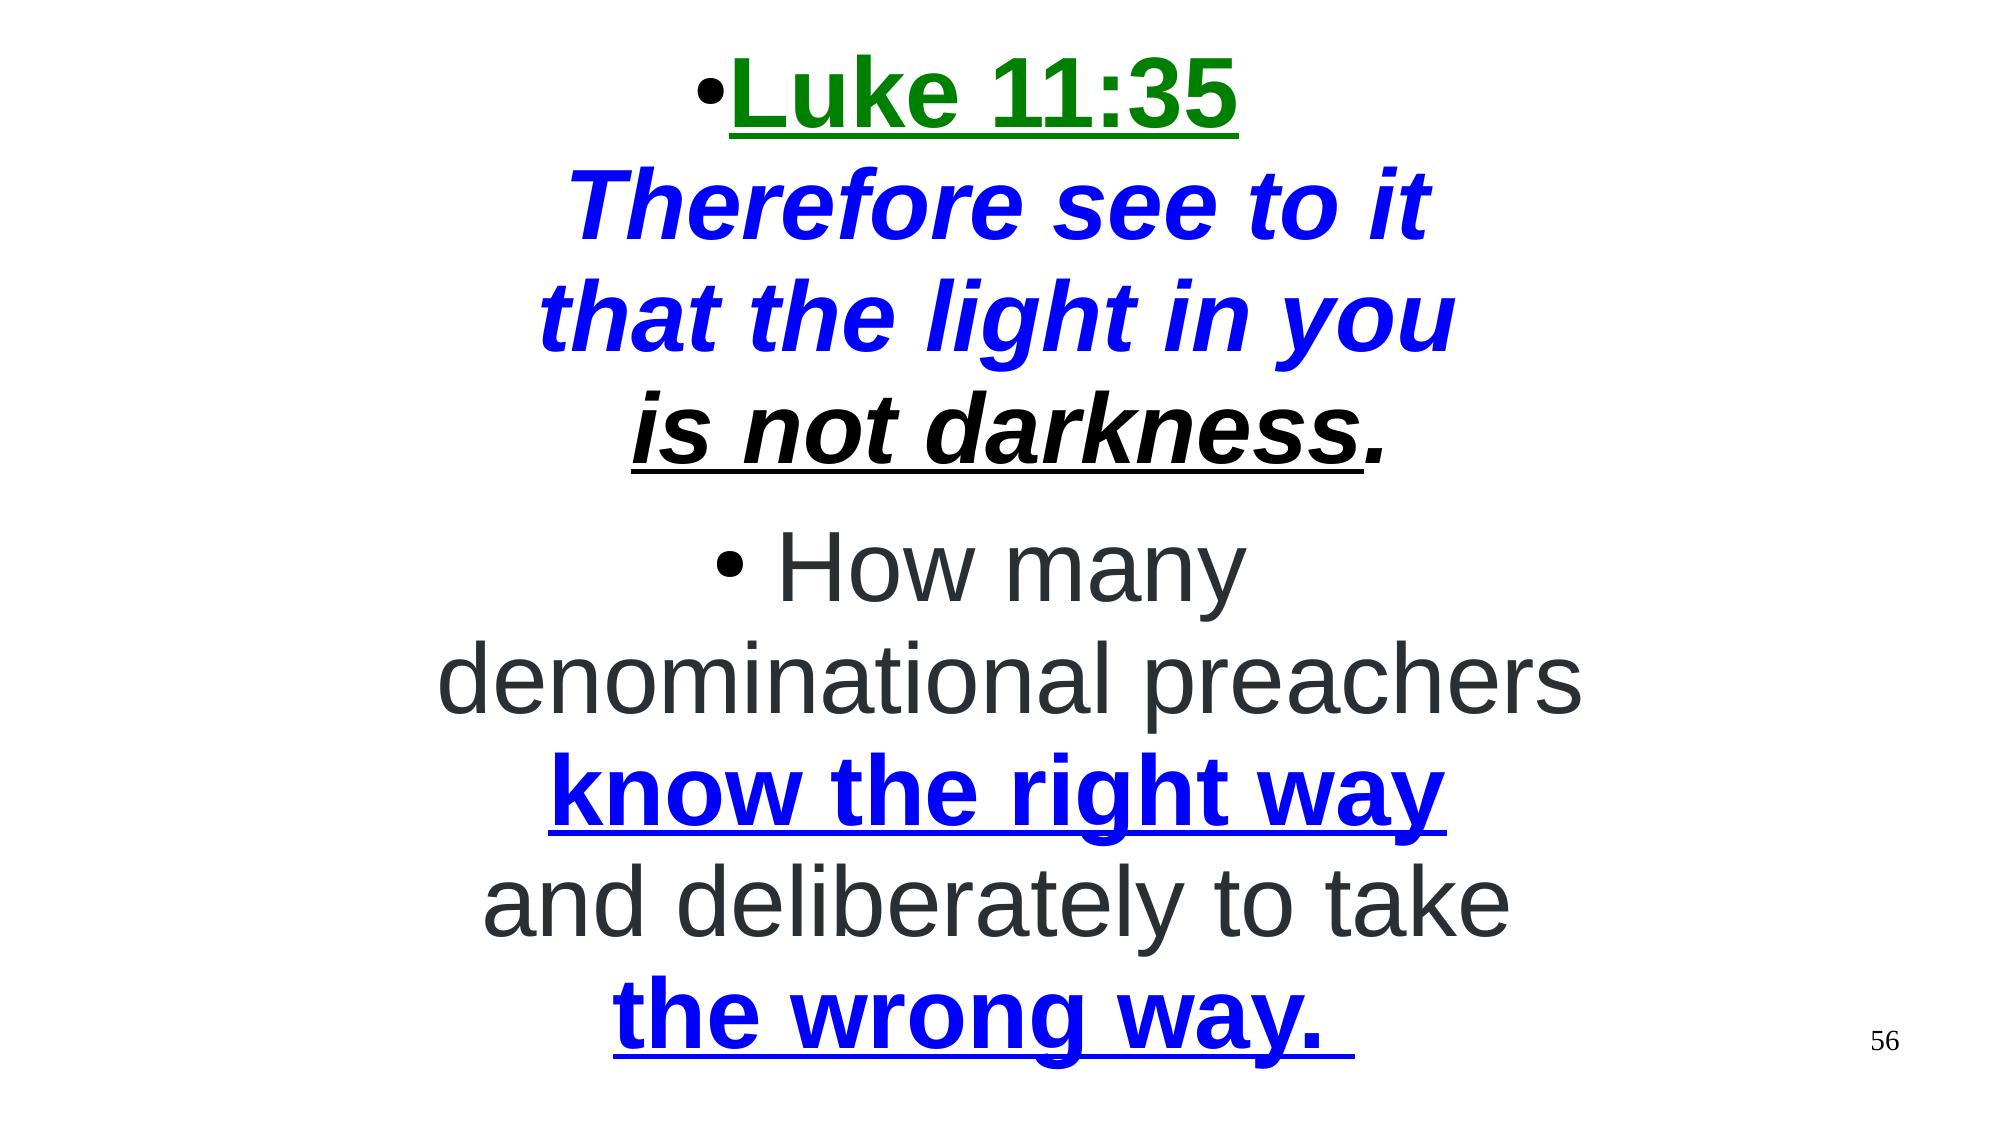

# Luke 11:35  Therefore see to it that the light in you is not darkness.
 How many
denominational preachers
know the right way
and deliberately to take
the wrong way.
56